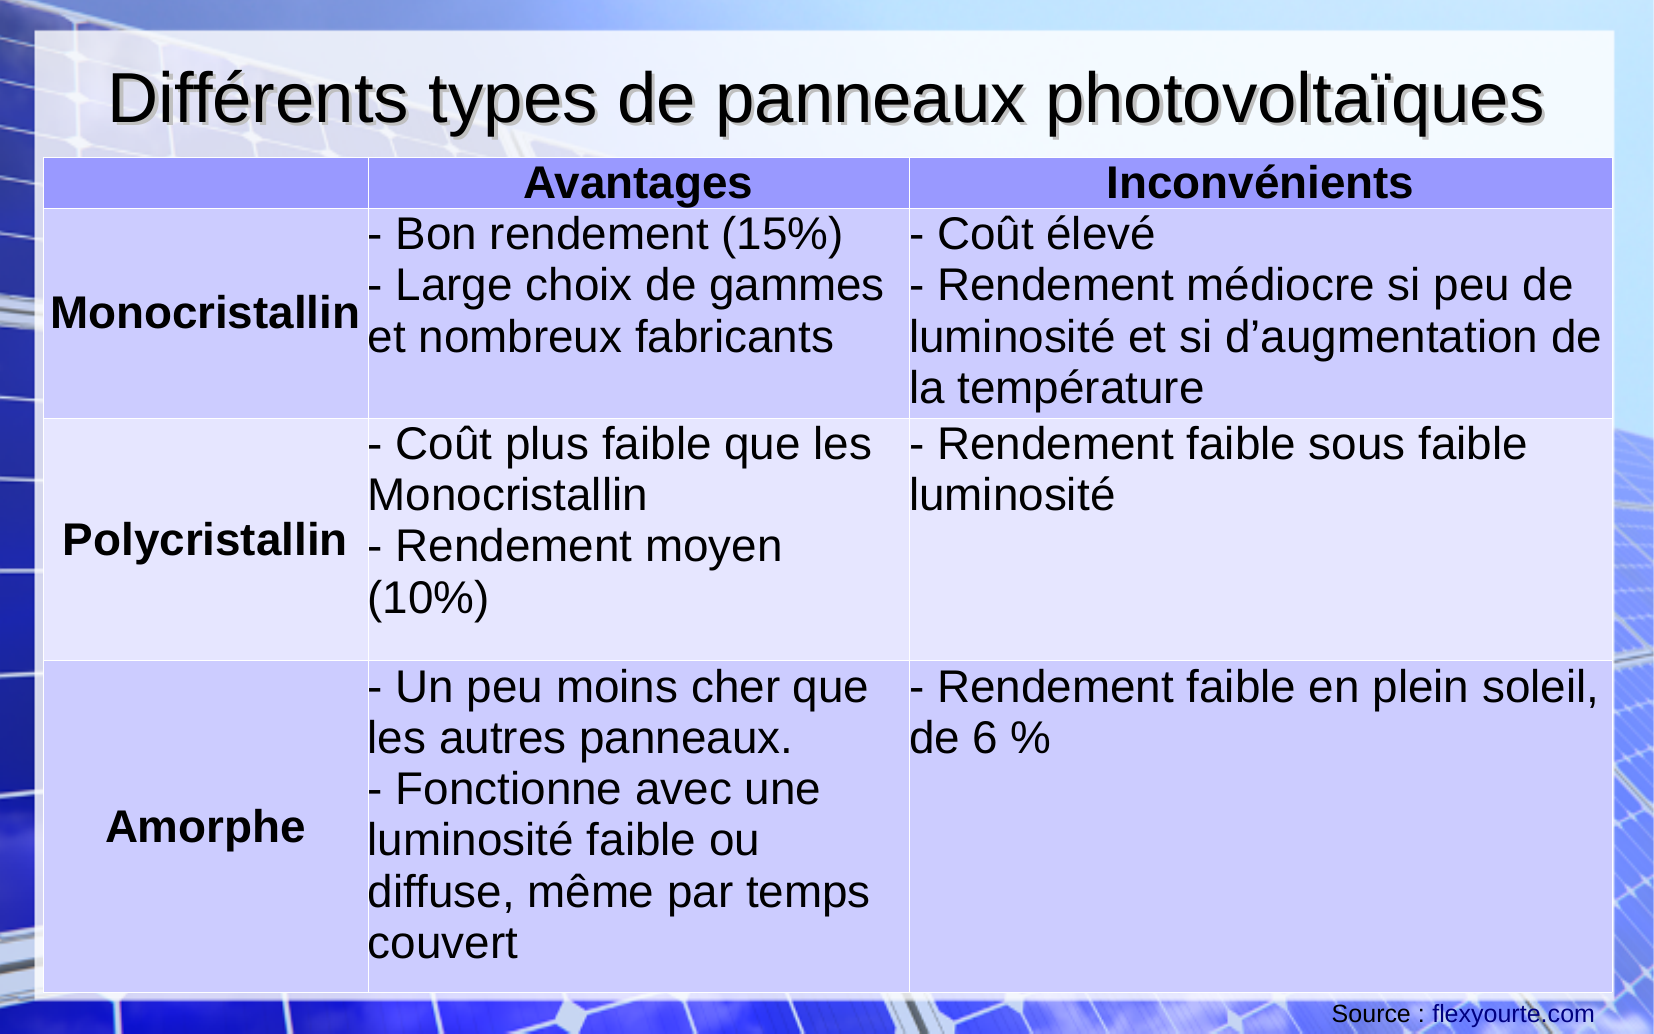

# Différents types de panneaux photovoltaïques
| | Avantages | Inconvénients |
| --- | --- | --- |
| Monocristallin | - Bon rendement (15%) - Large choix de gammes et nombreux fabricants | - Coût élevé - Rendement médiocre si peu de luminosité et si d’augmentation de la température |
| Polycristallin | - Coût plus faible que les Monocristallin - Rendement moyen (10%) | - Rendement faible sous faible luminosité |
| Amorphe | - Un peu moins cher que les autres panneaux. - Fonctionne avec une luminosité faible ou diffuse, même par temps couvert | - Rendement faible en plein soleil, de 6 % |
Source : flexyourte.com